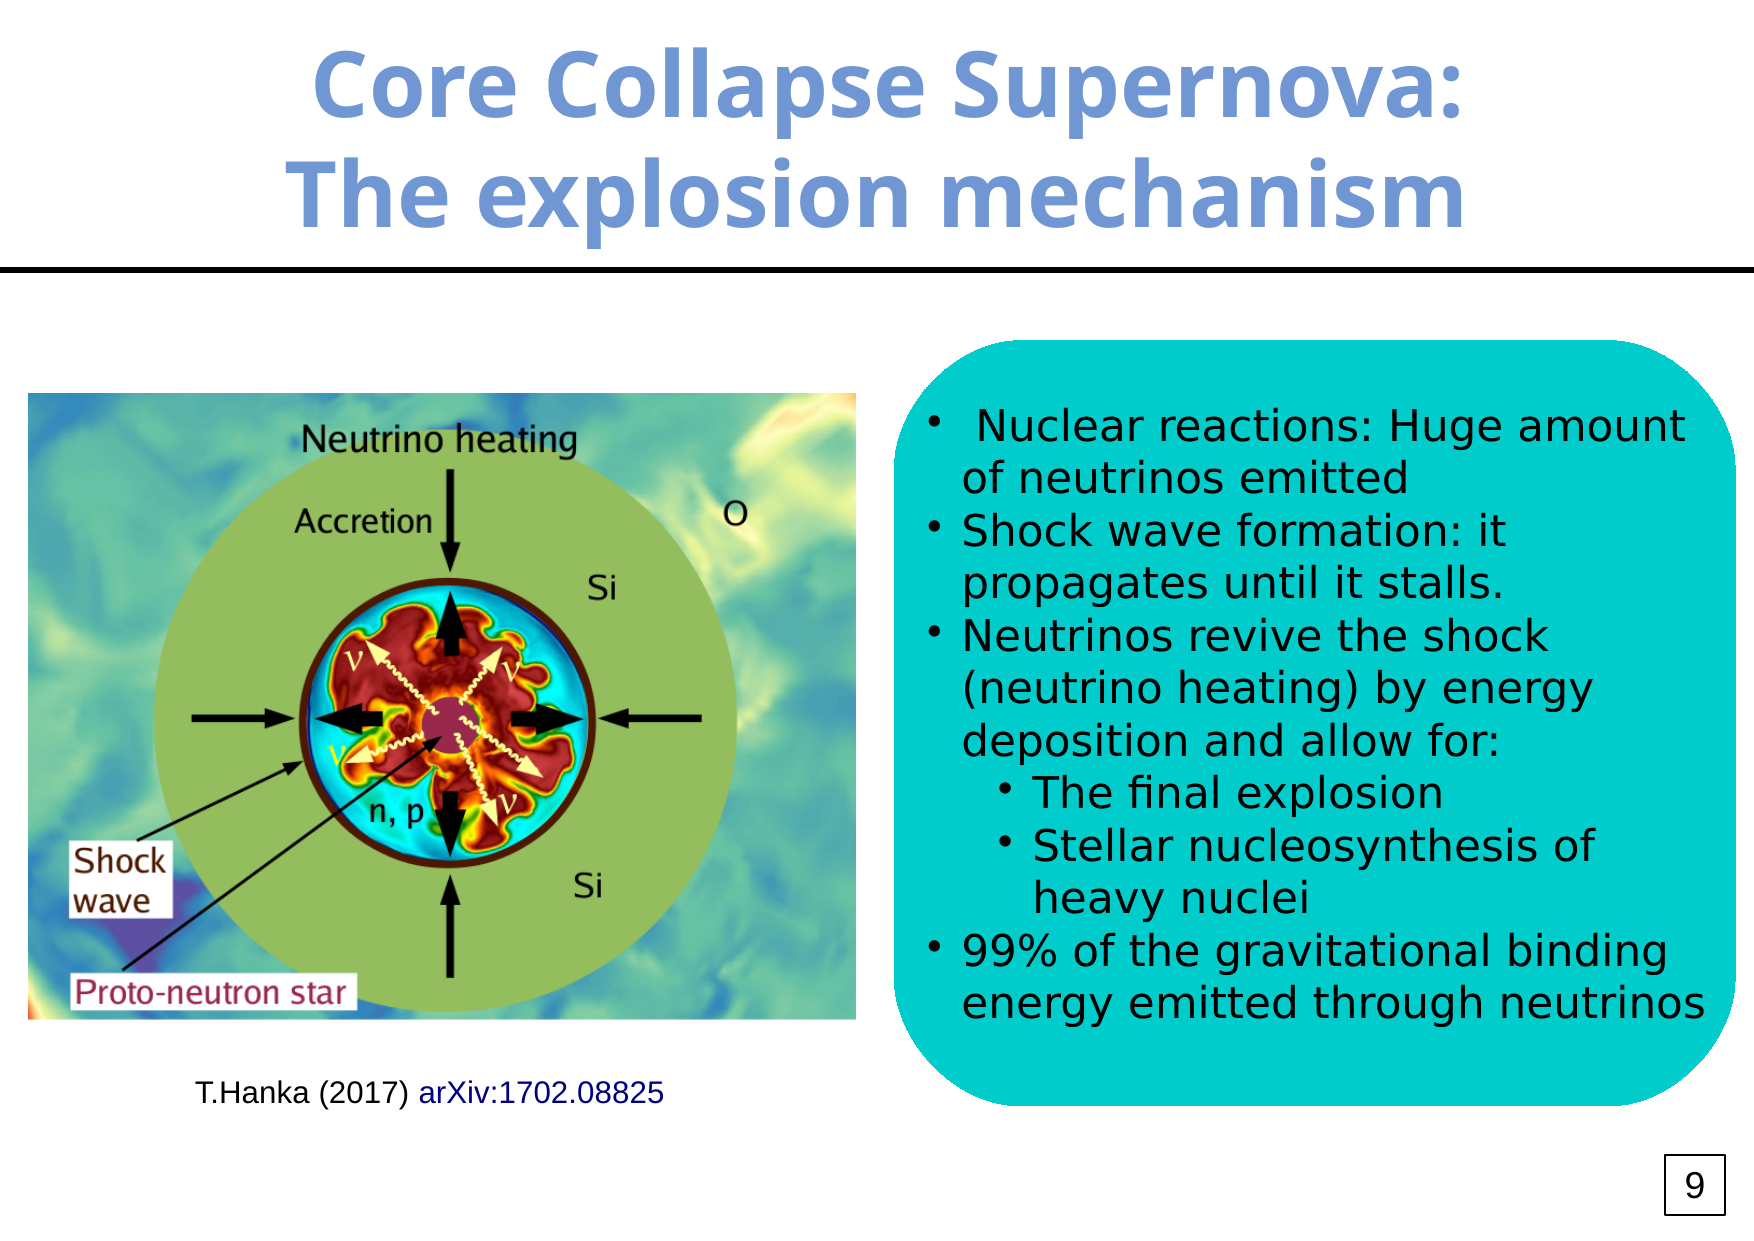

Core Collapse Supernova:
The explosion mechanism
Mecanismo de explosión:
 Nuclear reactions: Huge amount of neutrinos emitted
Shock wave formation: it propagates until it stalls.
Neutrinos revive the shock (neutrino heating) by energy deposition and allow for:
The final explosion
Stellar nucleosynthesis of heavy nuclei
99% of the gravitational binding energy emitted through neutrinos
T.Hanka (2017) arXiv:1702.08825
9